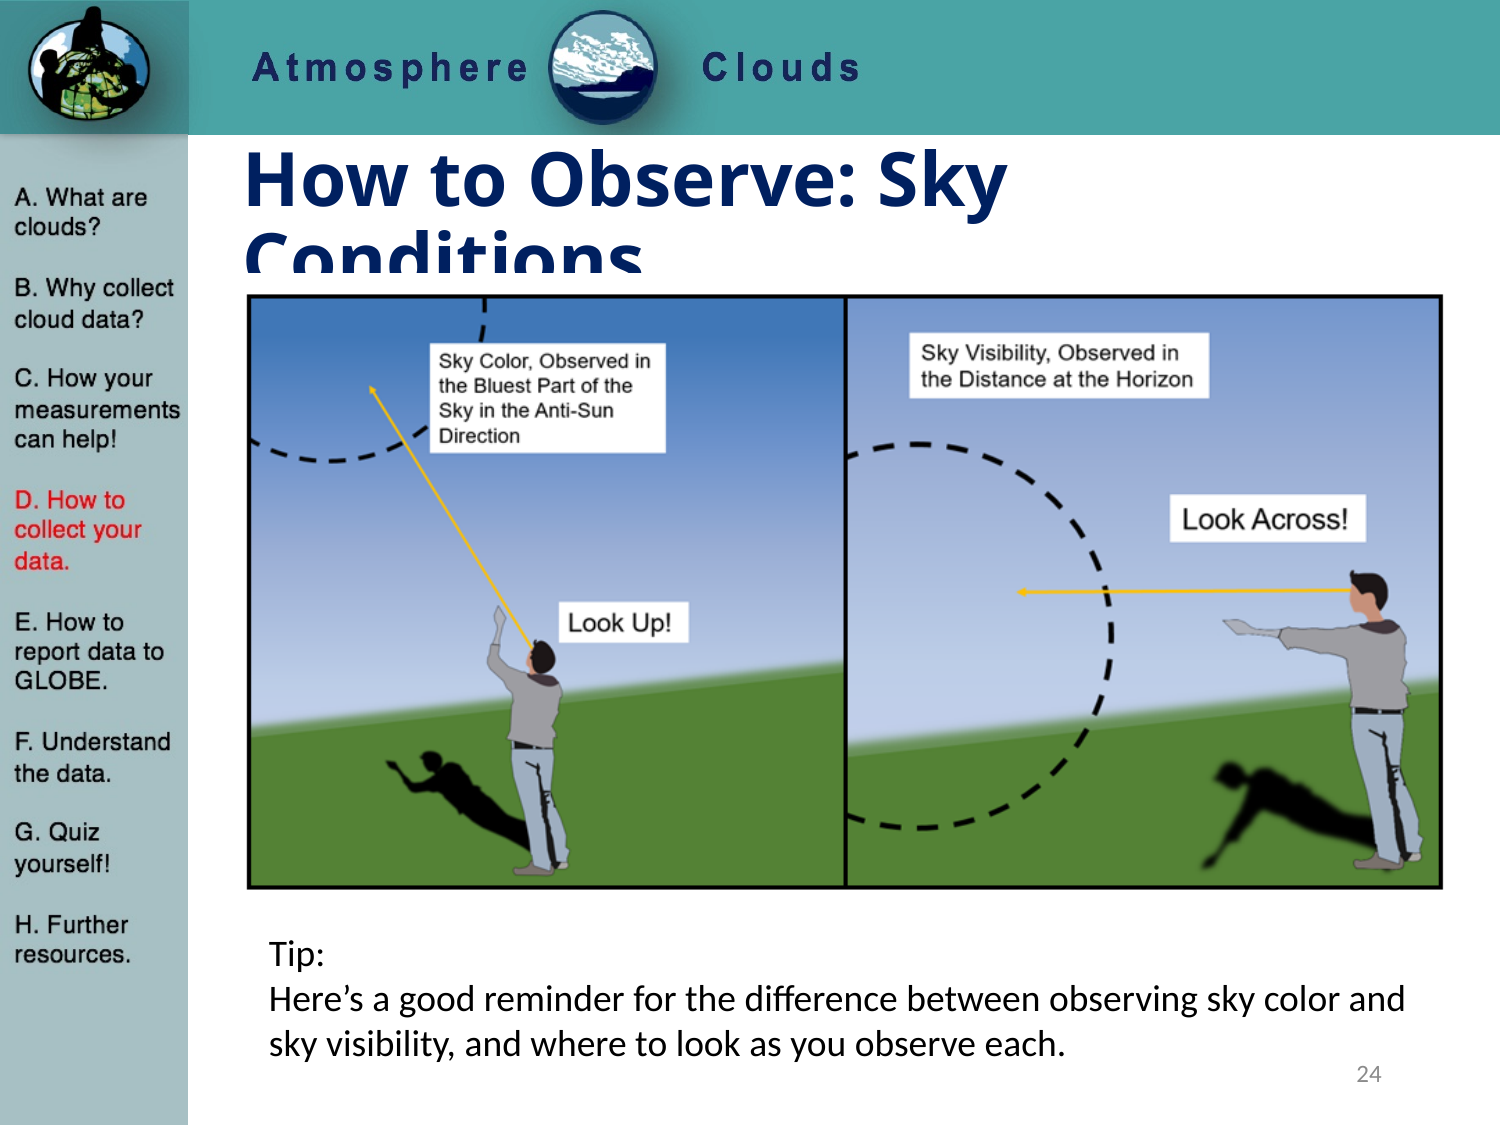

# How to Observe: Sky Conditions
Tip:
Here’s a good reminder for the difference between observing sky color and sky visibility, and where to look as you observe each.